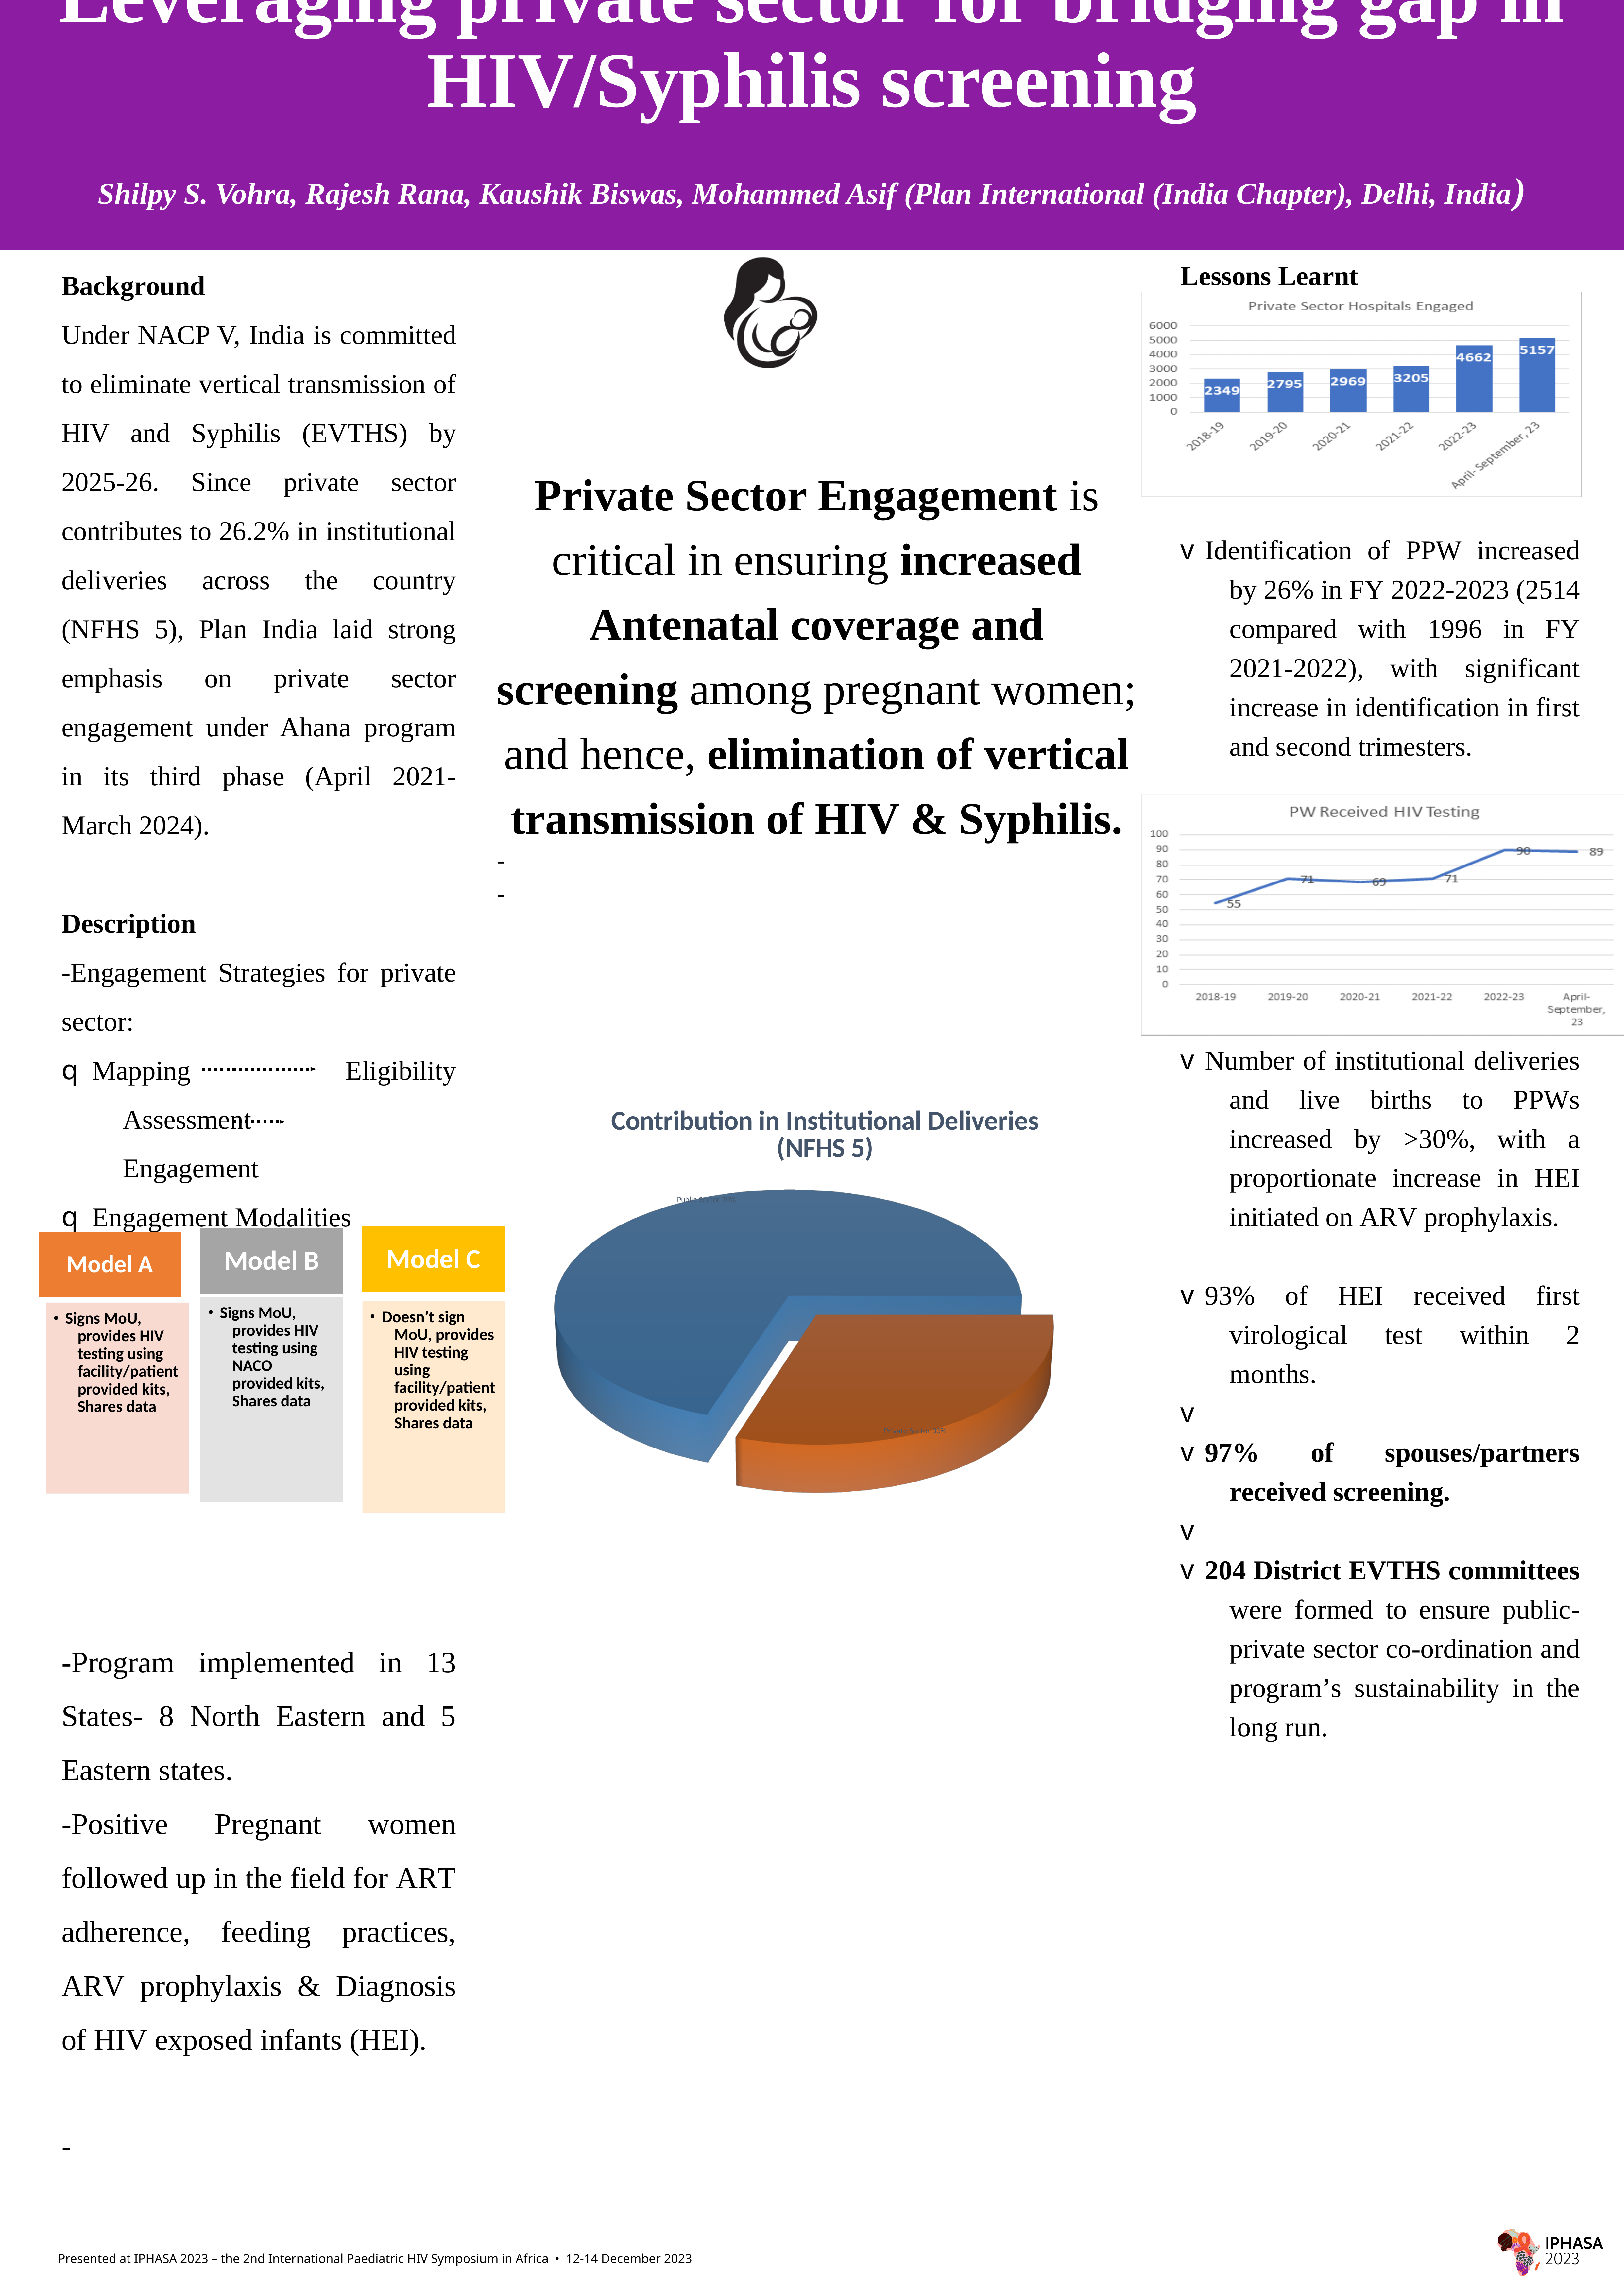

# Leveraging private sector for bridging gap in HIV/Syphilis screening Shilpy S. Vohra, Rajesh Rana, Kaushik Biswas, Mohammed Asif (Plan International (India Chapter), Delhi, India)
Lessons Learnt
Identification of PPW increased by 26% in FY 2022-2023 (2514 compared with 1996 in FY 2021-2022), with significant increase in identification in first and second trimesters.
Number of institutional deliveries and live births to PPWs increased by >30%, with a proportionate increase in HEI initiated on ARV prophylaxis.
93% of HEI received first virological test within 2 months.
97% of spouses/partners received screening.
204 District EVTHS committees were formed to ensure public-private sector co-ordination and program’s sustainability in the long run.
Background
Under NACP V, India is committed to eliminate vertical transmission of HIV and Syphilis (EVTHS) by 2025-26. Since private sector contributes to 26.2% in institutional deliveries across the country (NFHS 5), Plan India laid strong emphasis on private sector engagement under Ahana program in its third phase (April 2021- March 2024).
Description
-Engagement Strategies for private sector:
Mapping Eligibility Assessment Engagement
Engagement Modalities
-Program implemented in 13 States- 8 North Eastern and 5 Eastern states.
-Positive Pregnant women followed up in the field for ART adherence, feeding practices, ARV prophylaxis & Diagnosis of HIV exposed infants (HEI).
Private Sector Engagement is critical in ensuring increased Antenatal coverage and screening among pregnant women; and hence, elimination of vertical transmission of HIV & Syphilis.
[unsupported chart]
Model C
Model B
Model A
Signs MoU, provides HIV testing using NACO provided kits, Shares data
Doesn’t sign MoU, provides HIV testing using facility/patient provided kits, Shares data
Signs MoU, provides HIV testing using facility/patient provided kits, Shares data